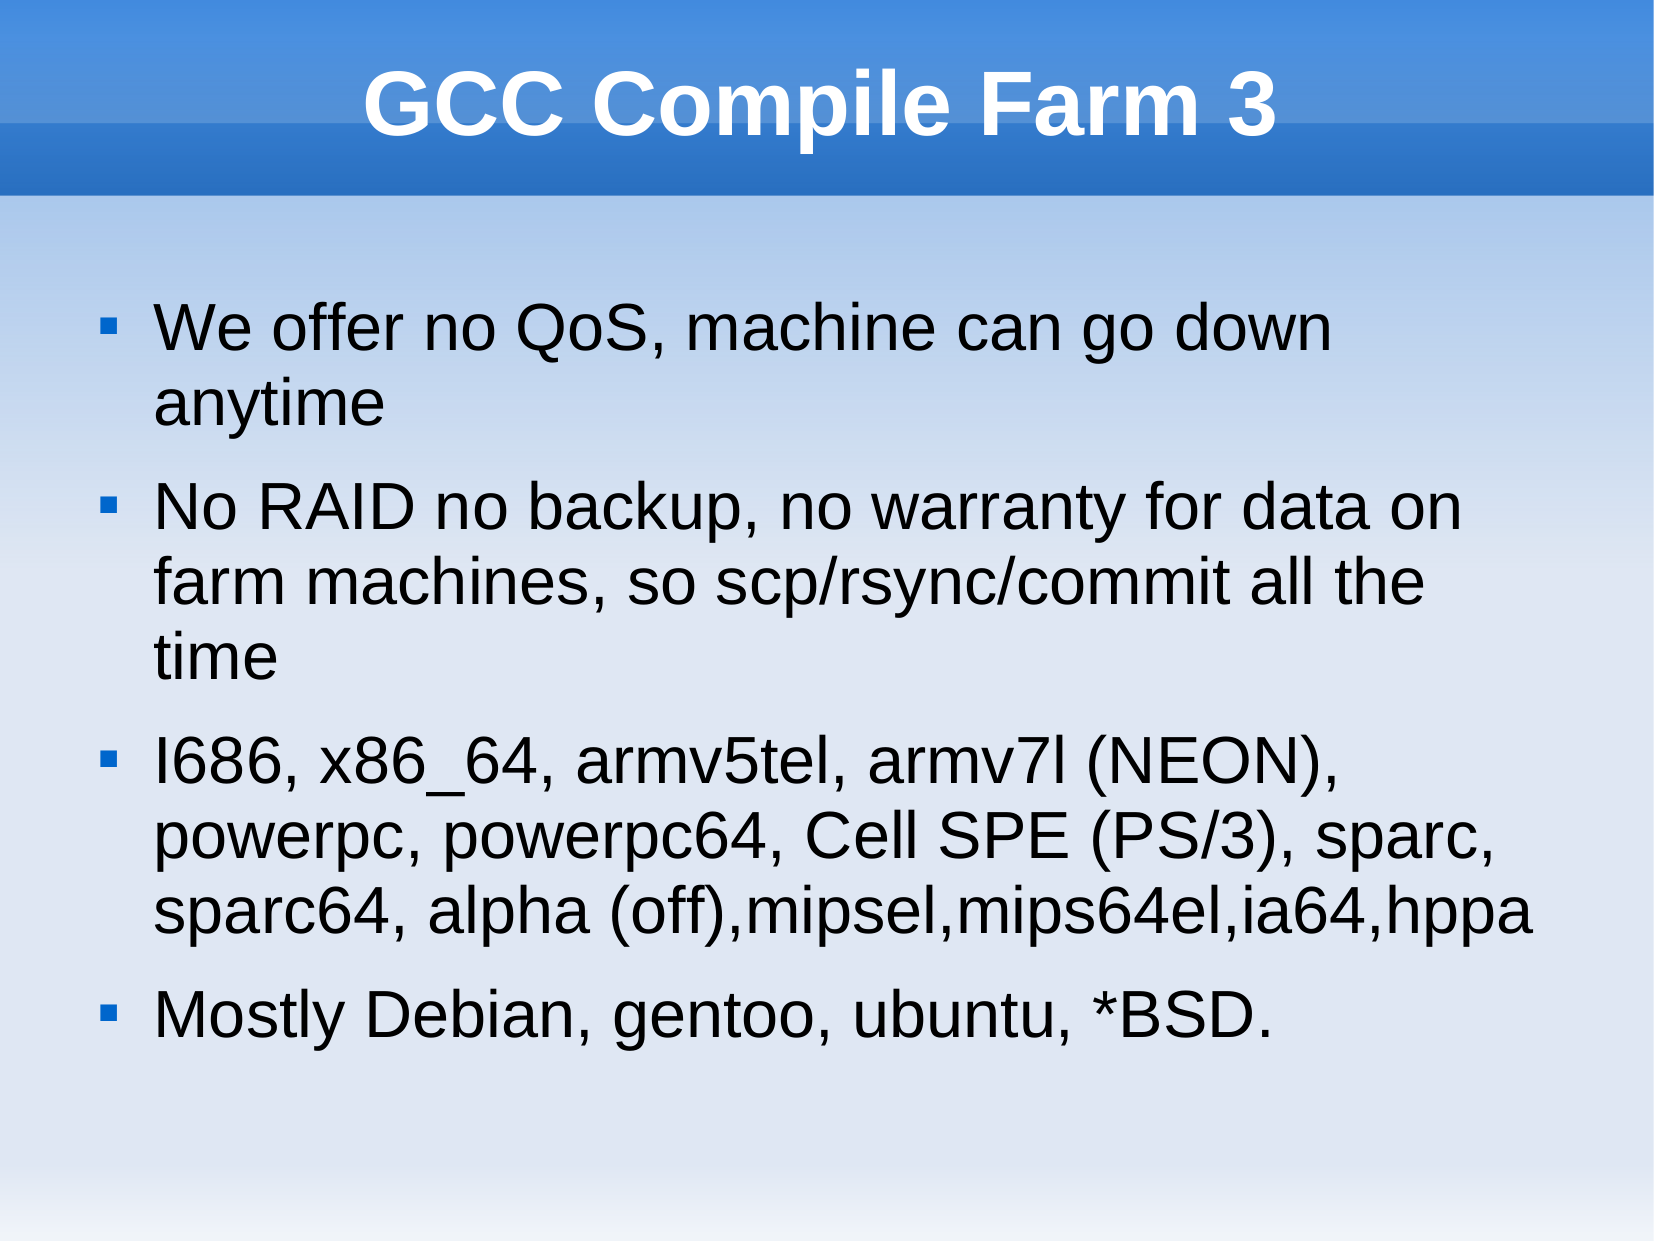

# GCC Compile Farm 3
We offer no QoS, machine can go down anytime
No RAID no backup, no warranty for data on farm machines, so scp/rsync/commit all the time
I686, x86_64, armv5tel, armv7l (NEON), powerpc, powerpc64, Cell SPE (PS/3), sparc, sparc64, alpha (off),mipsel,mips64el,ia64,hppa
Mostly Debian, gentoo, ubuntu, *BSD.